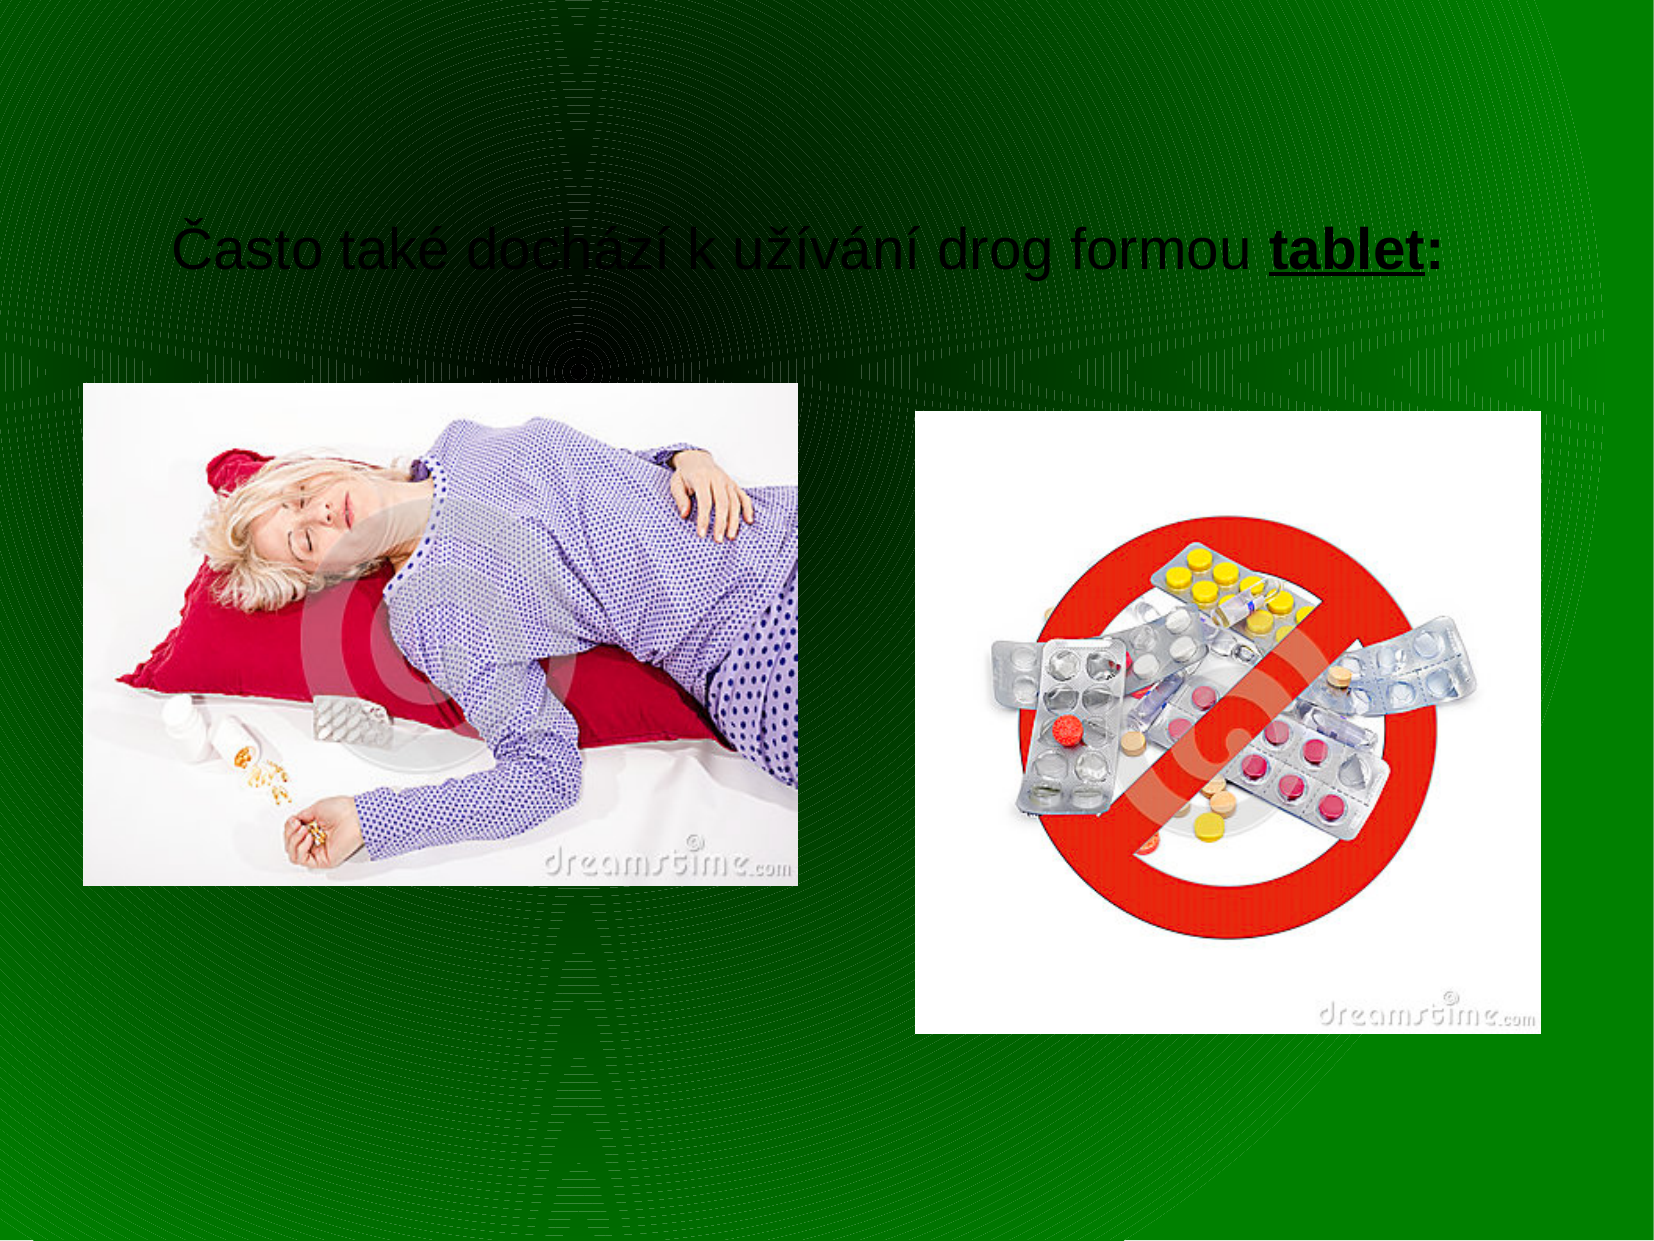

# Často také dochází k užívání drog formou tablet: